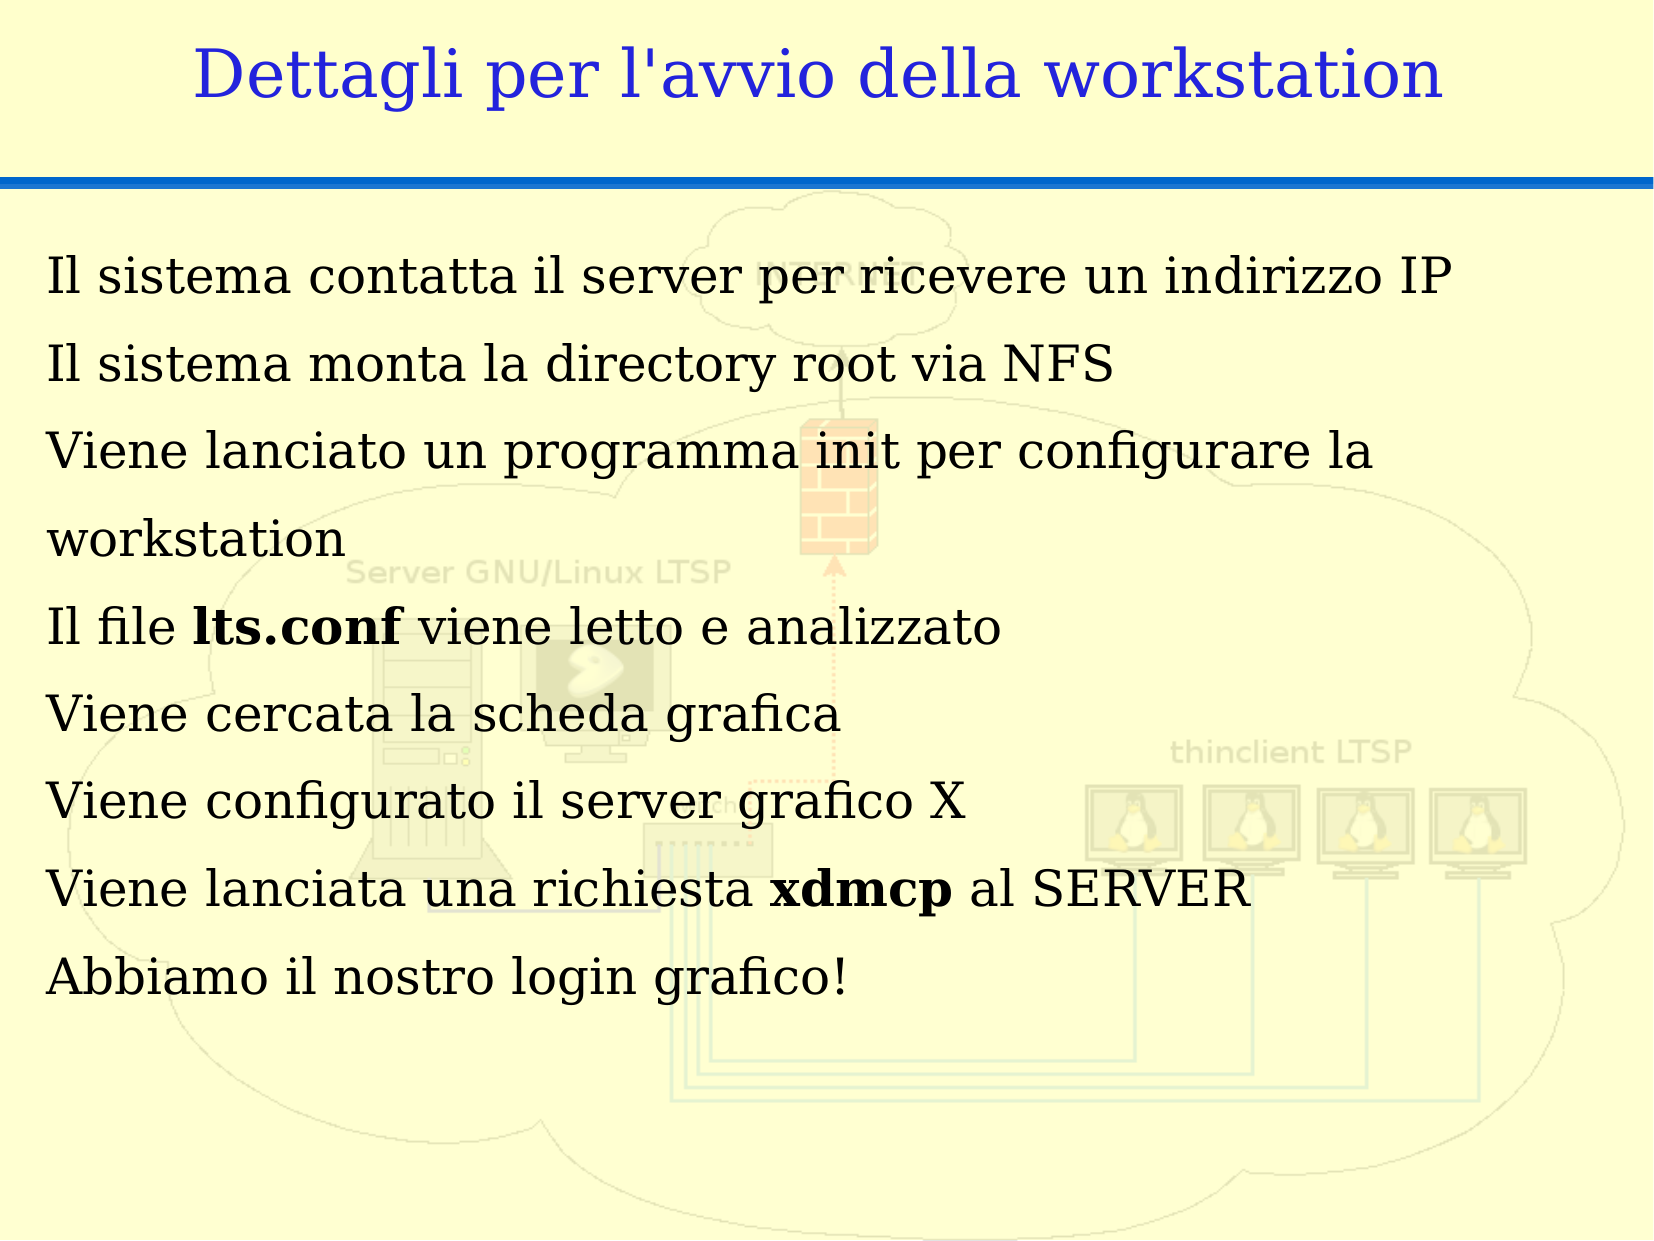

# Dettagli per l'avvio della workstation
Il sistema contatta il server per ricevere un indirizzo IP
Il sistema monta la directory root via NFS
Viene lanciato un programma init per configurare la workstation
Il file lts.conf viene letto e analizzato
Viene cercata la scheda grafica
Viene configurato il server grafico X
Viene lanciata una richiesta xdmcp al SERVER
Abbiamo il nostro login grafico!